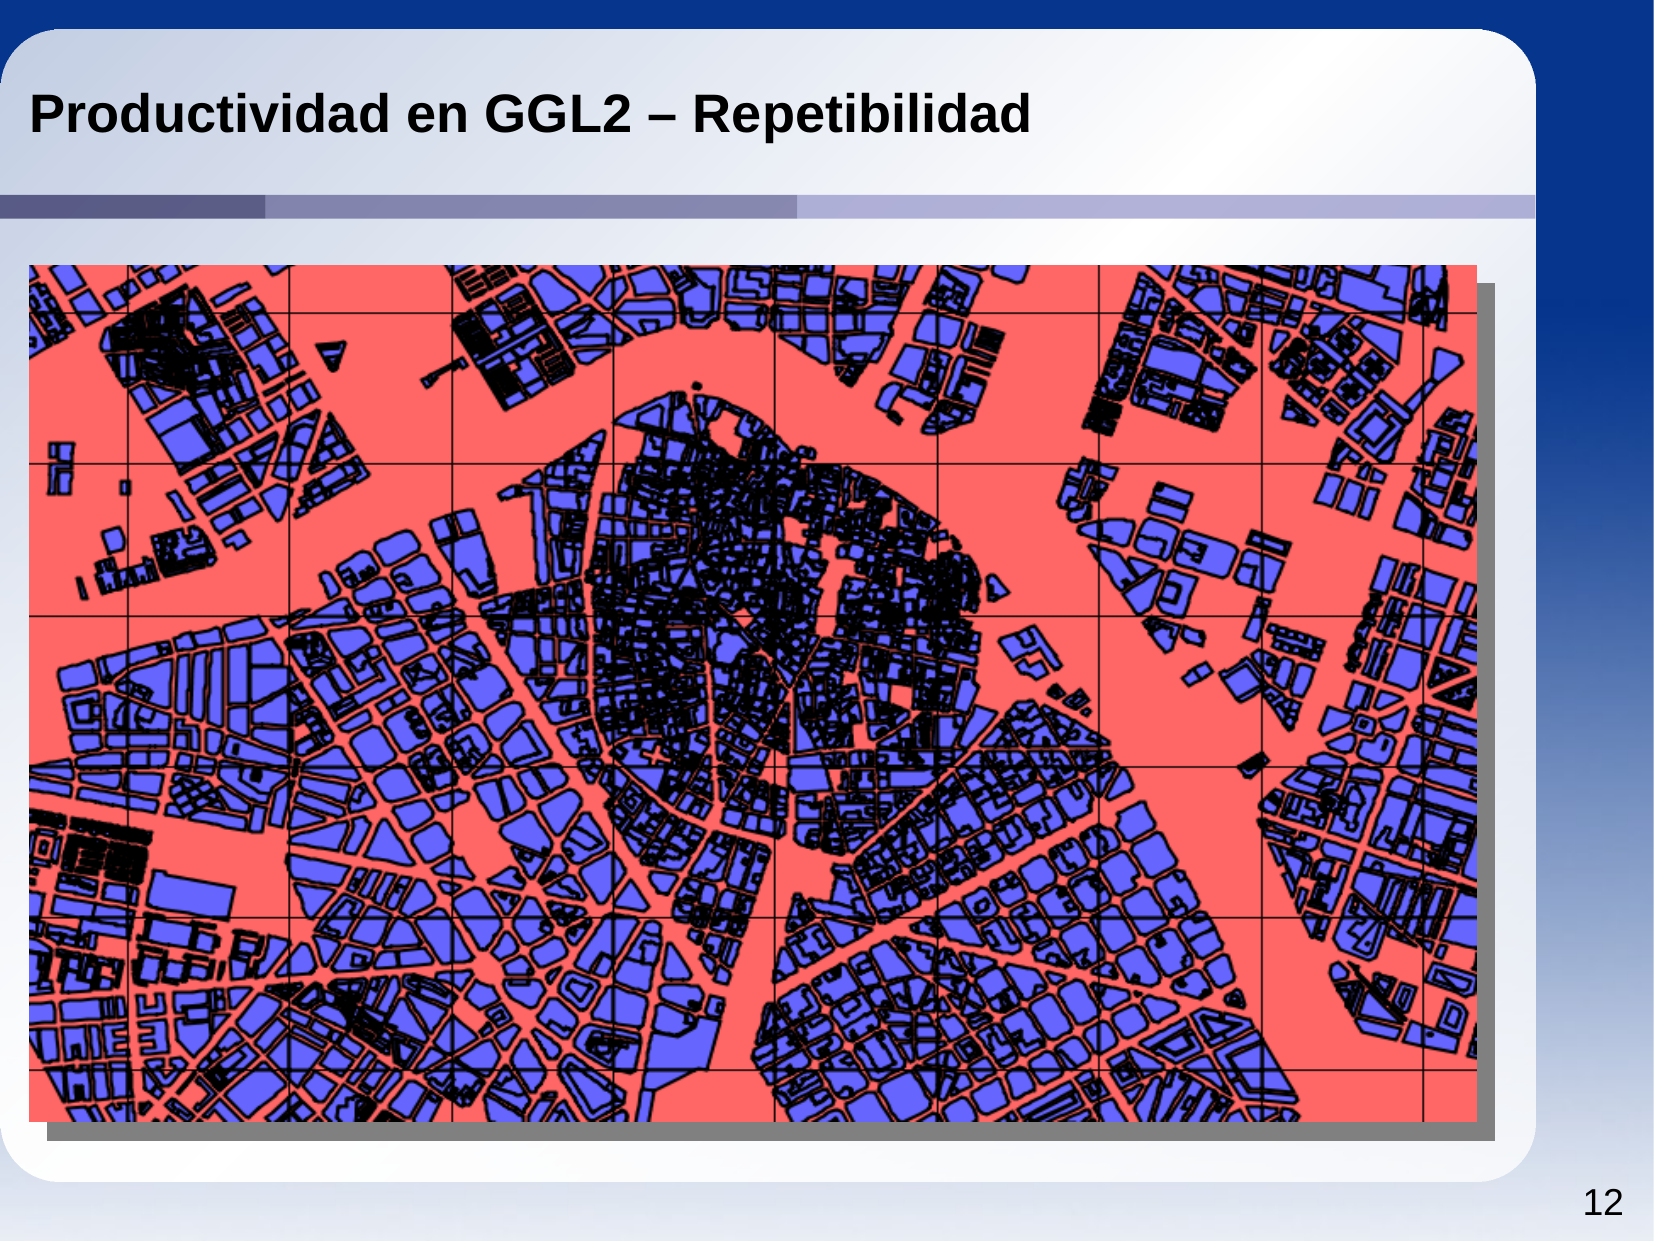

# Productividad en GGL2 – Repetibilidad
12